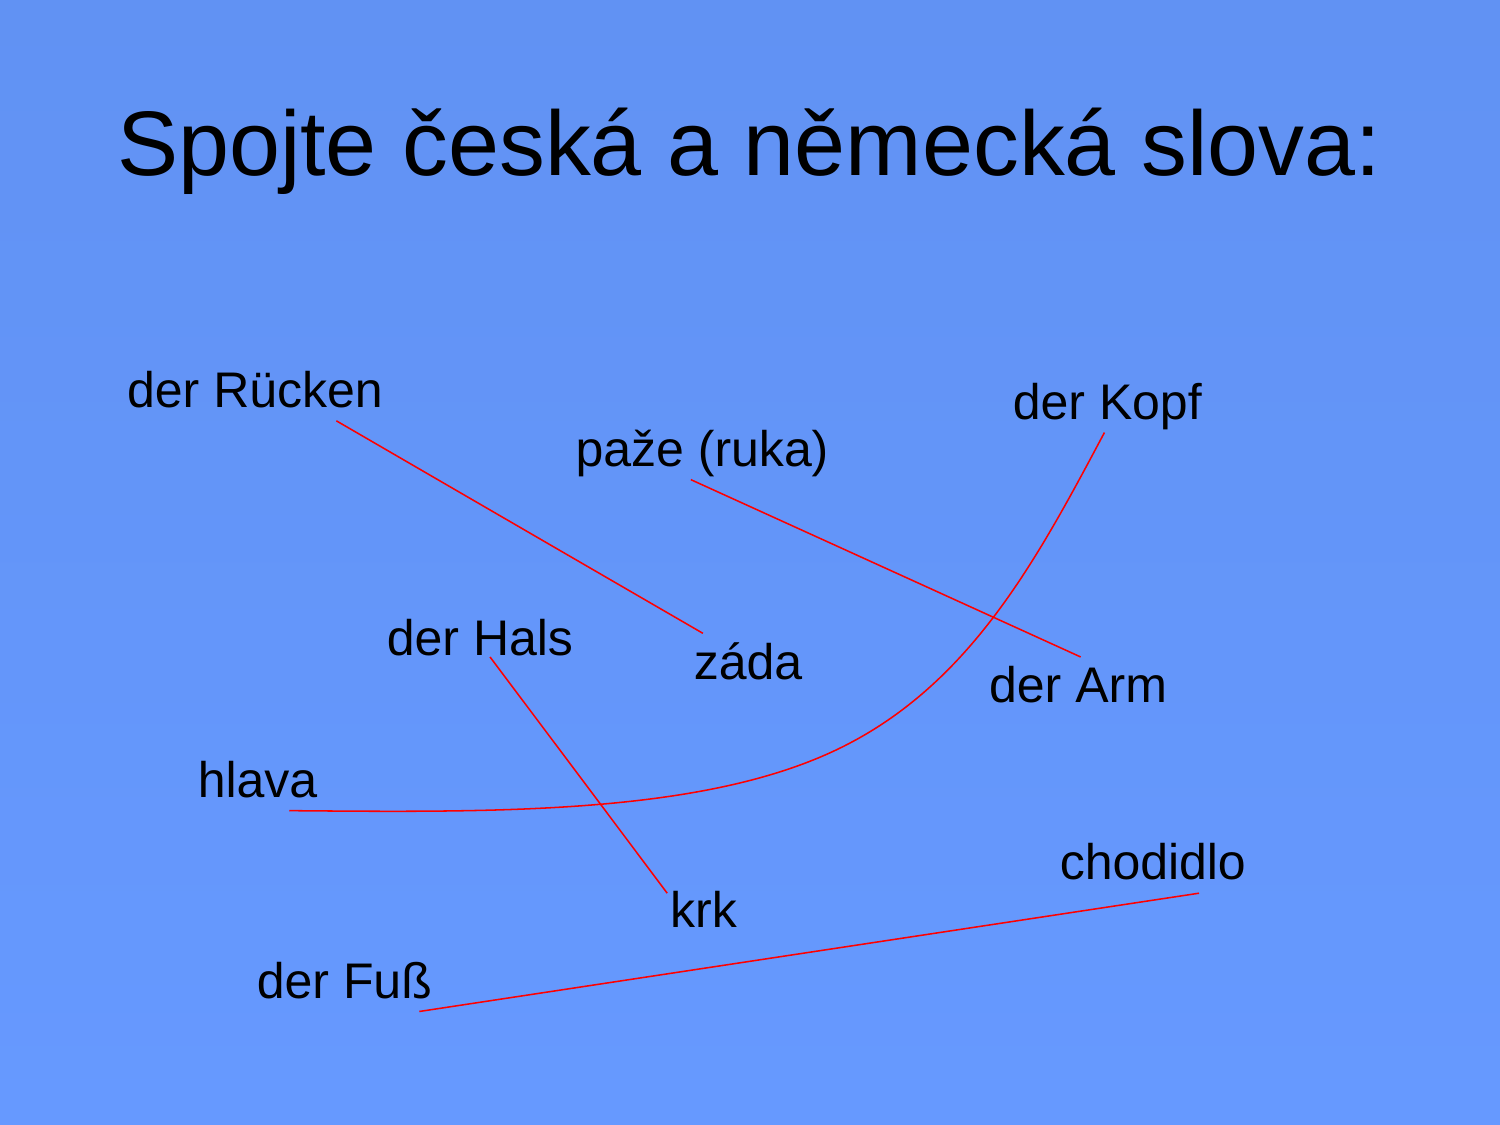

# Spojte česká a německá slova:
der Rücken
der Kopf
paže (ruka)
der Hals
záda
der Arm
hlava
chodidlo
krk
der Fuß